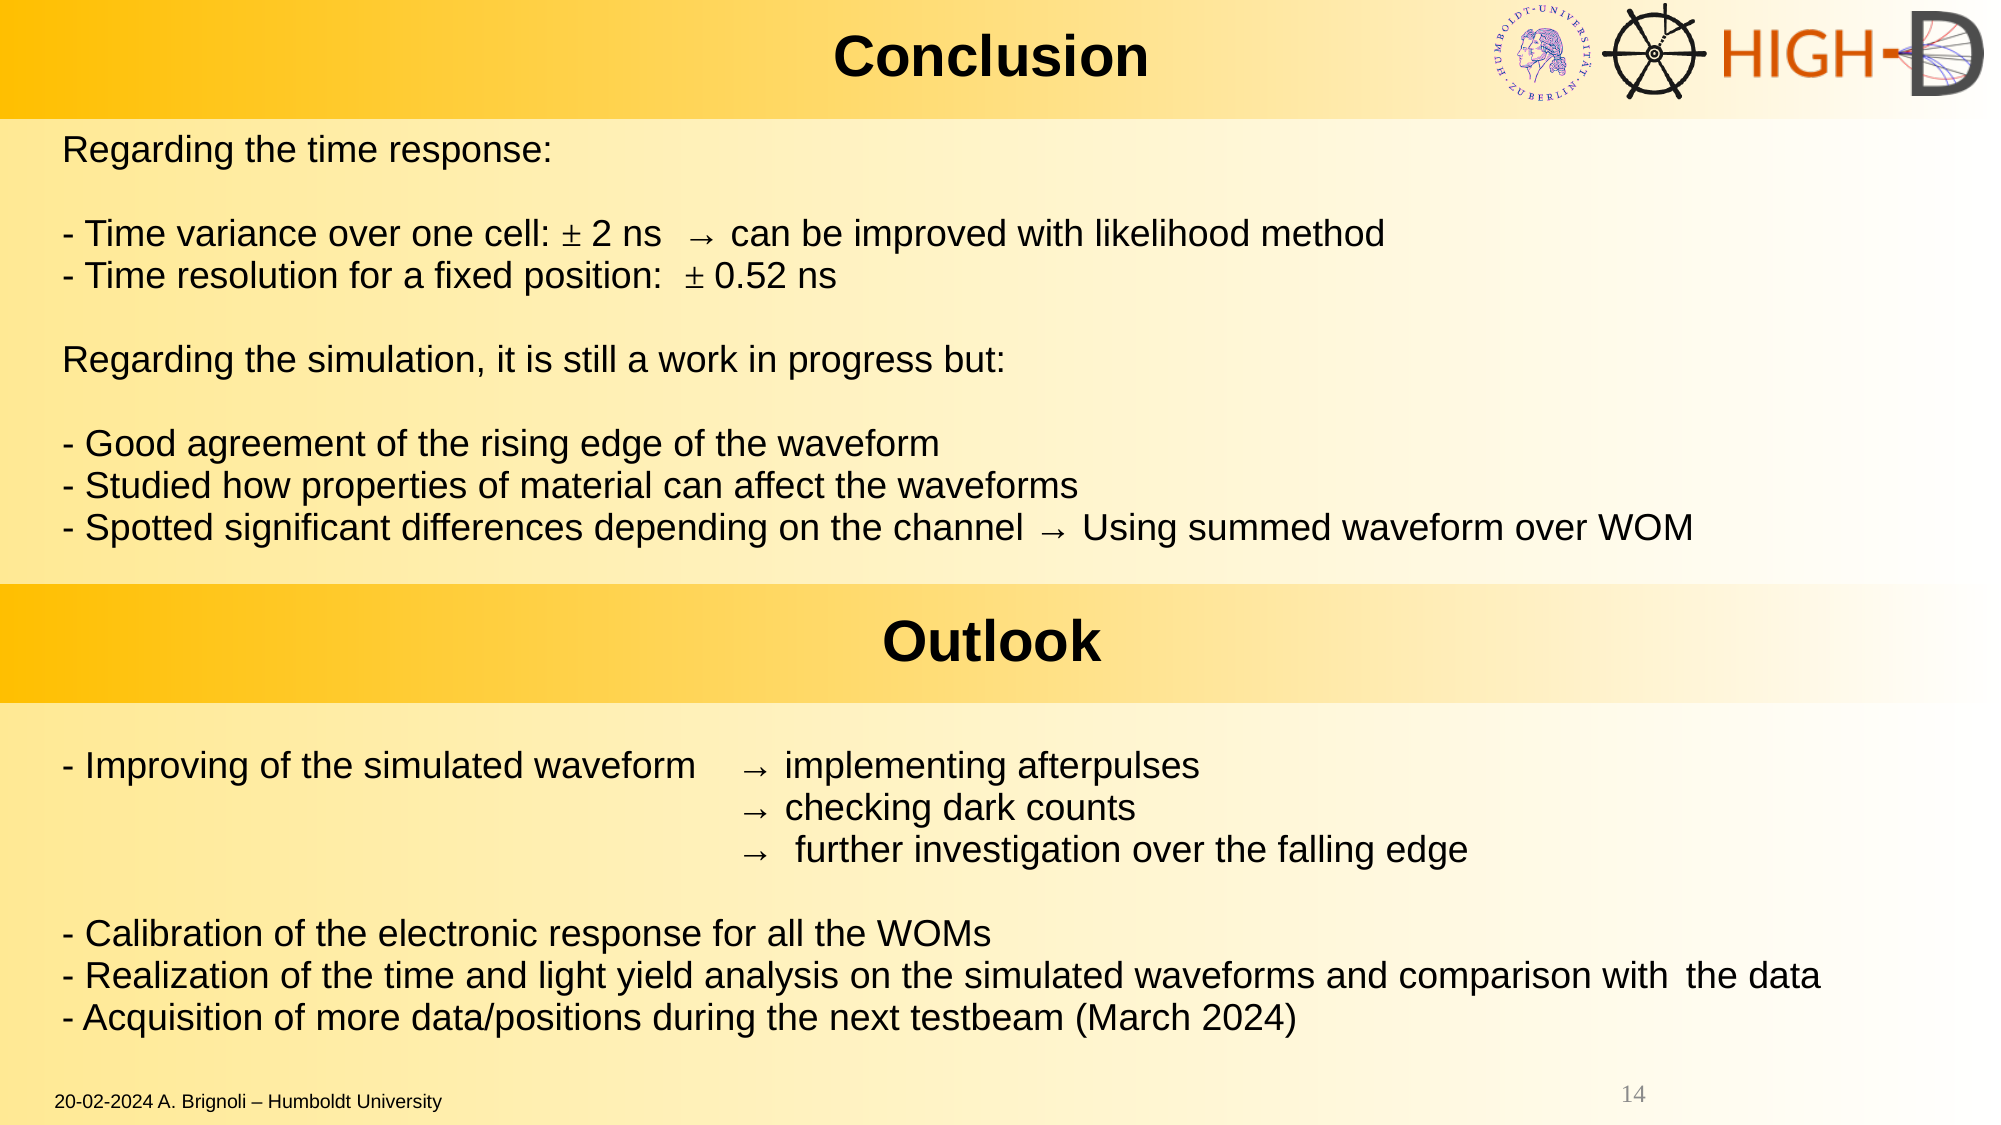

Conclusion
Conclusion
Regarding the time response:
- Time variance over one cell: ± 2 ns → can be improved with likelihood method
- Time resolution for a fixed position: ± 0.52 ns
Regarding the simulation, it is still a work in progress but:
- Good agreement of the rising edge of the waveform
- Studied how properties of material can affect the waveforms
- Spotted significant differences depending on the channel → Using summed waveform over WOM
Outlook
- Improving of the simulated waveform 	 → implementing afterpulses
									 → checking dark counts
						 			 → further investigation over the falling edge
- Calibration of the electronic response for all the WOMs
- Realization of the time and light yield analysis on the simulated waveforms and comparison with 	the data
- Acquisition of more data/positions during the next testbeam (March 2024)
20-02-2024 A. Brignoli – Humboldt University